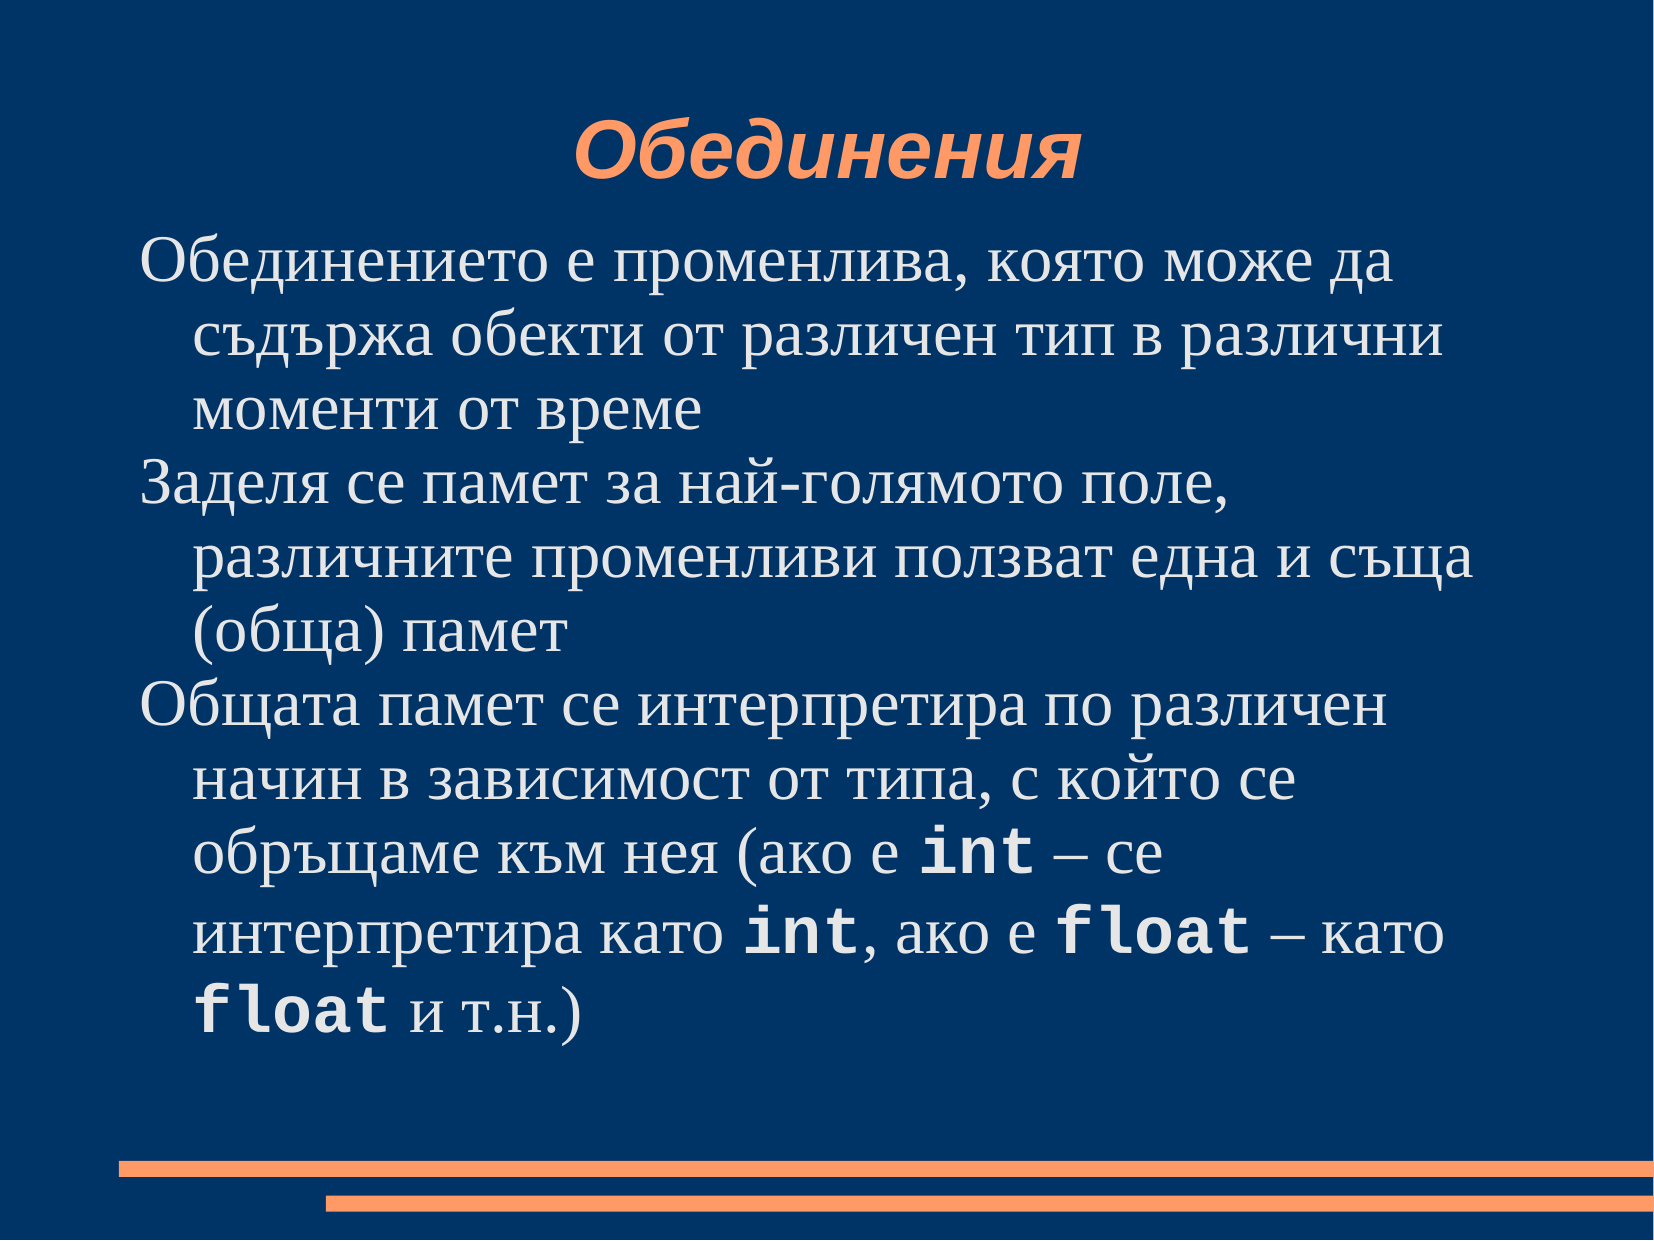

# Обединения
Обединението е променлива, която може да съдържа обекти от различен тип в различни моменти от време
Заделя се памет за най-голямото поле, различните променливи ползват една и съща (обща) памет
Общата памет се интерпретира по различен начин в зависимост от типа, с който се обръщаме към нея (ако е int – се интерпретира като int, ако е float – като float и т.н.)